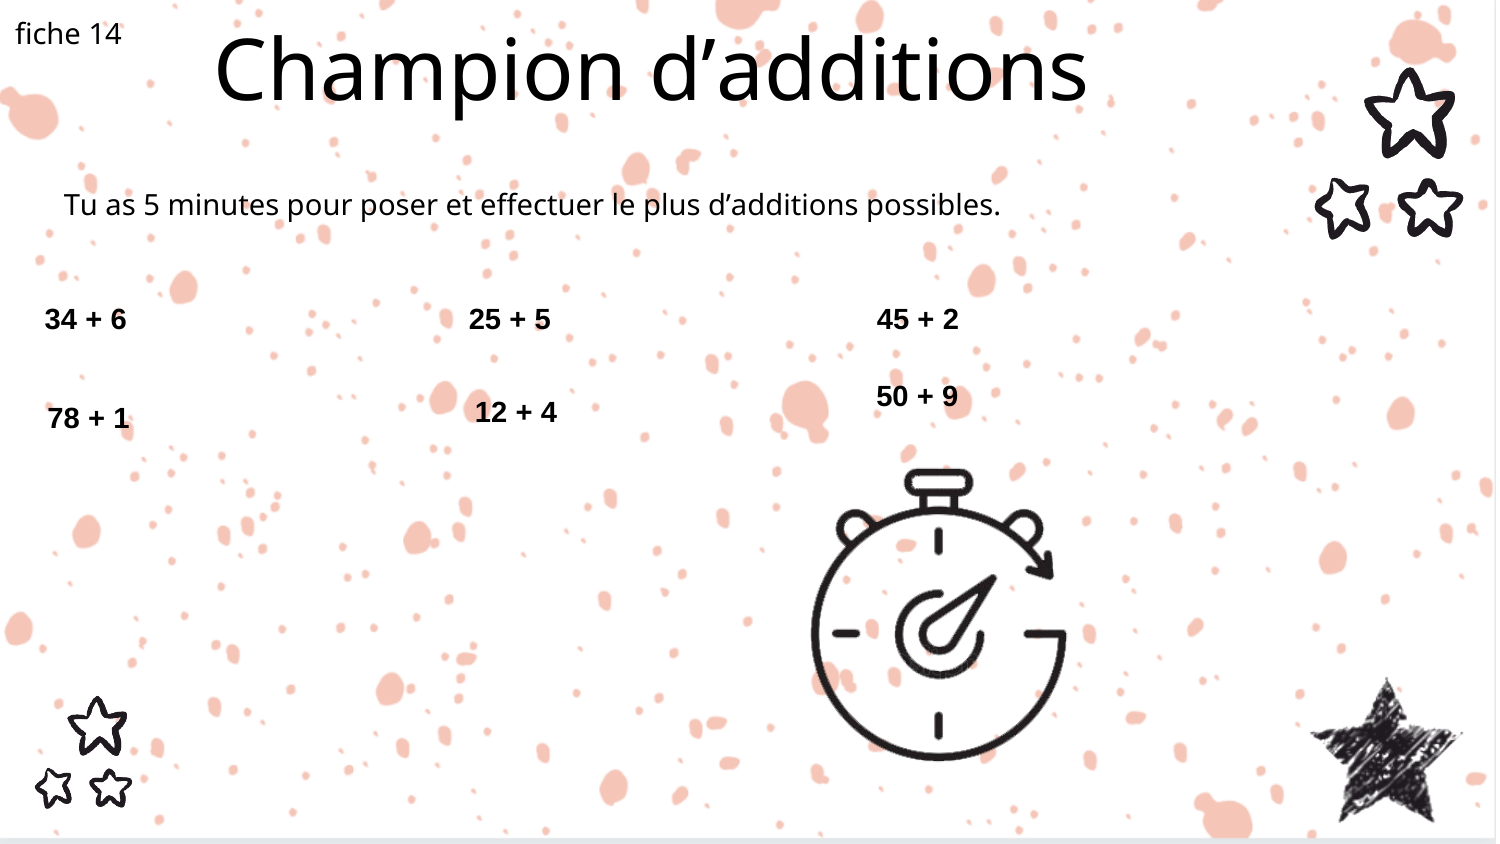

fiche 14
Champion d’additions
Tu as 5 minutes pour poser et effectuer le plus d’additions possibles.
 34 + 6
25 + 5
 45 + 2
50 + 9
12 + 4
78 + 1